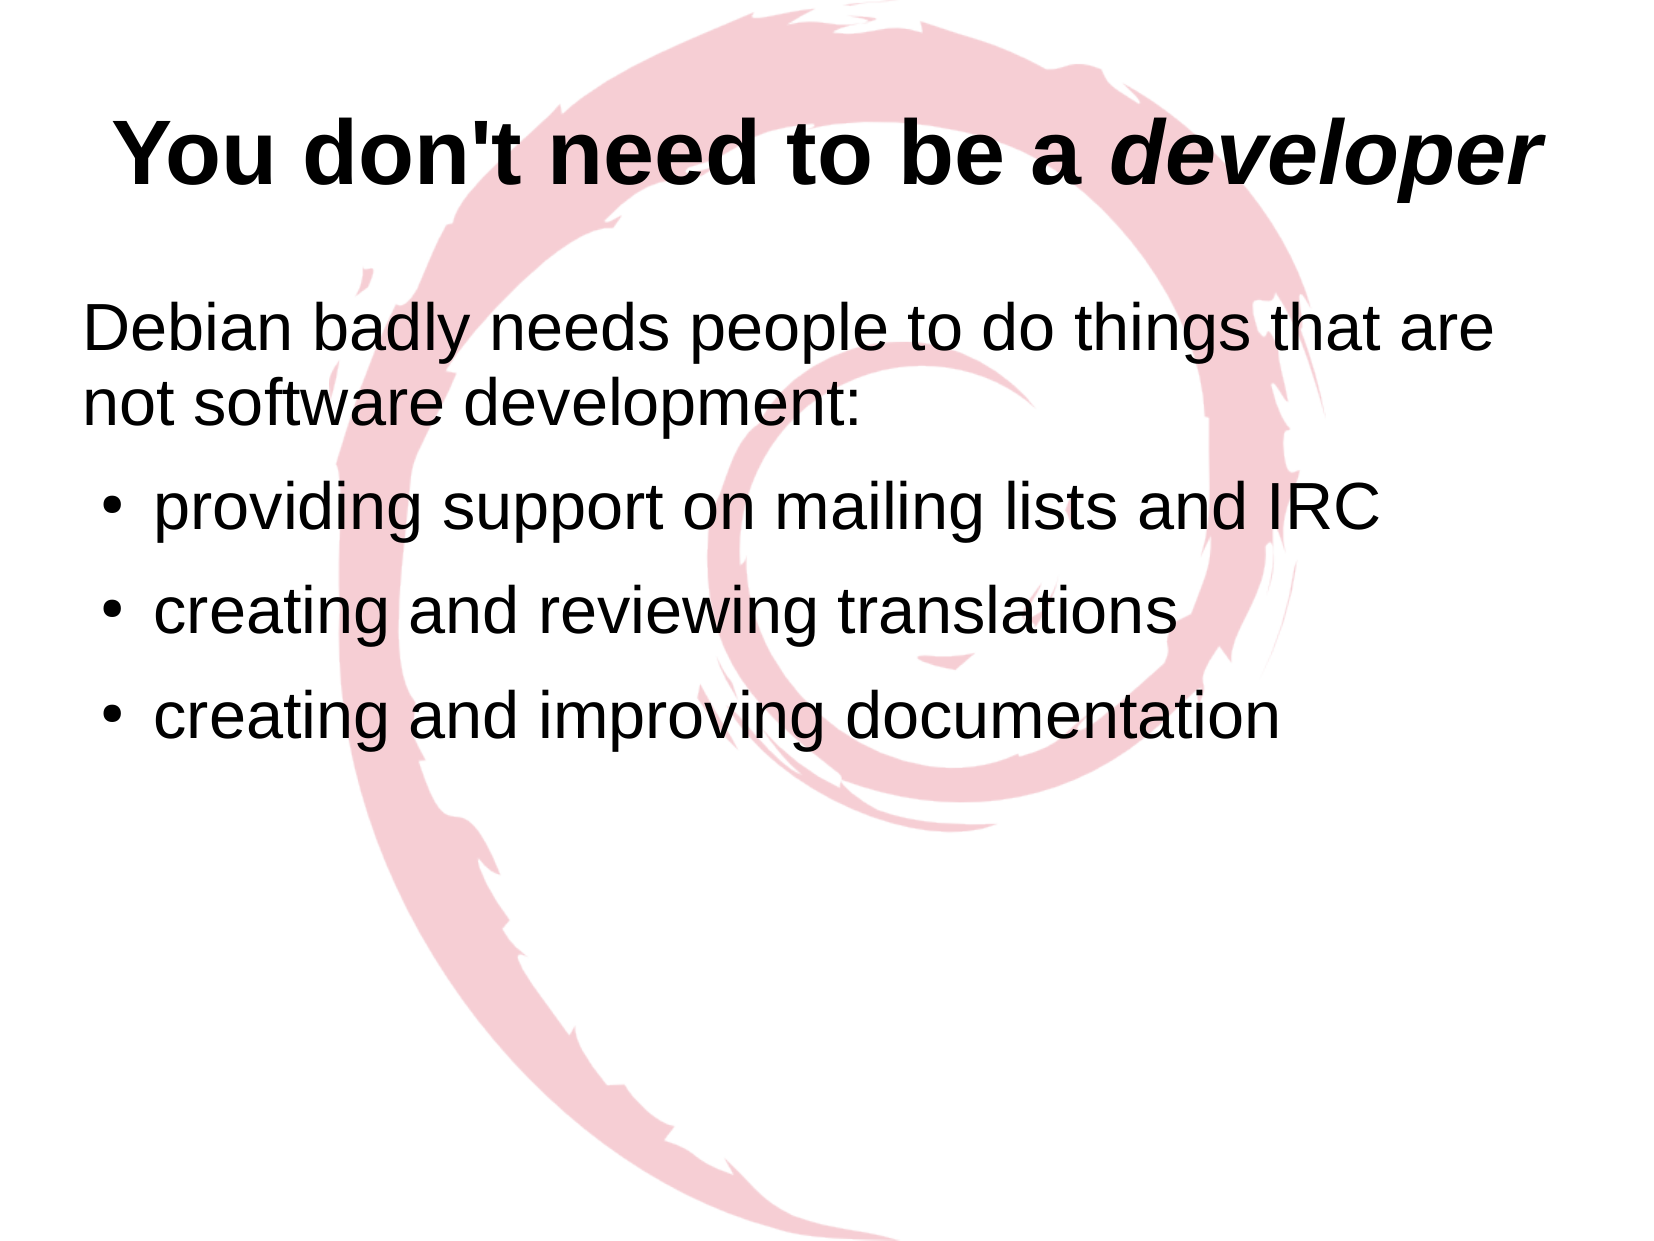

# You don't need to be a developer
Debian badly needs people to do things that are not software development:
providing support on mailing lists and IRC
creating and reviewing translations
creating and improving documentation